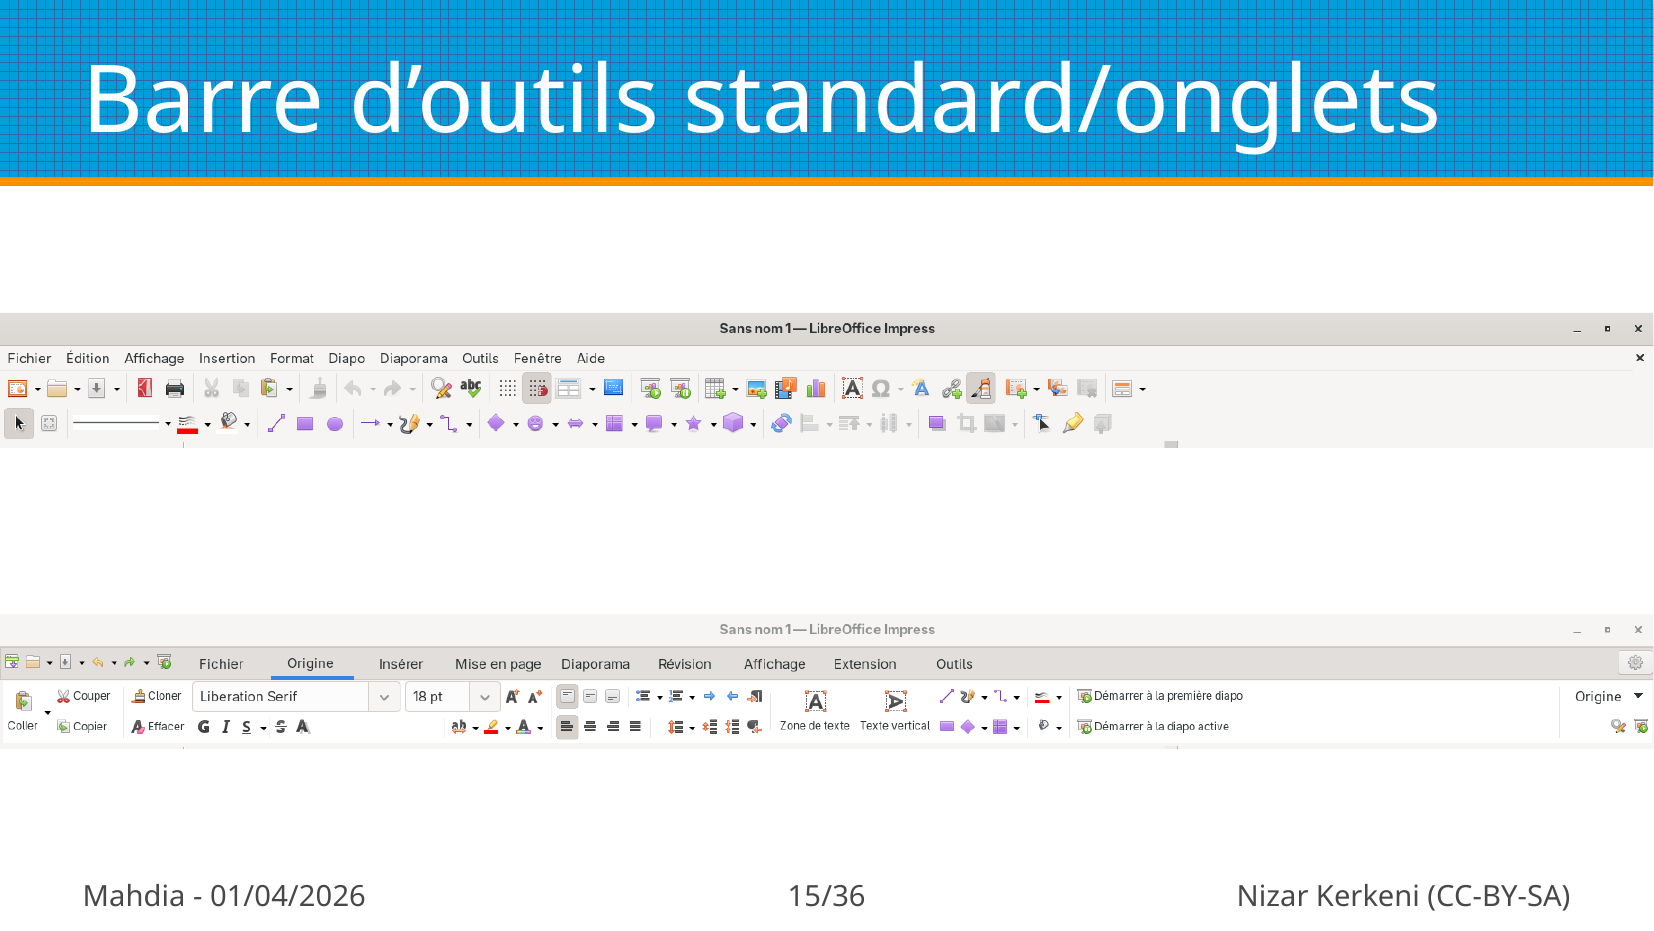

# Barre d’outils standard/onglets
Mahdia - 01/04/2026
15